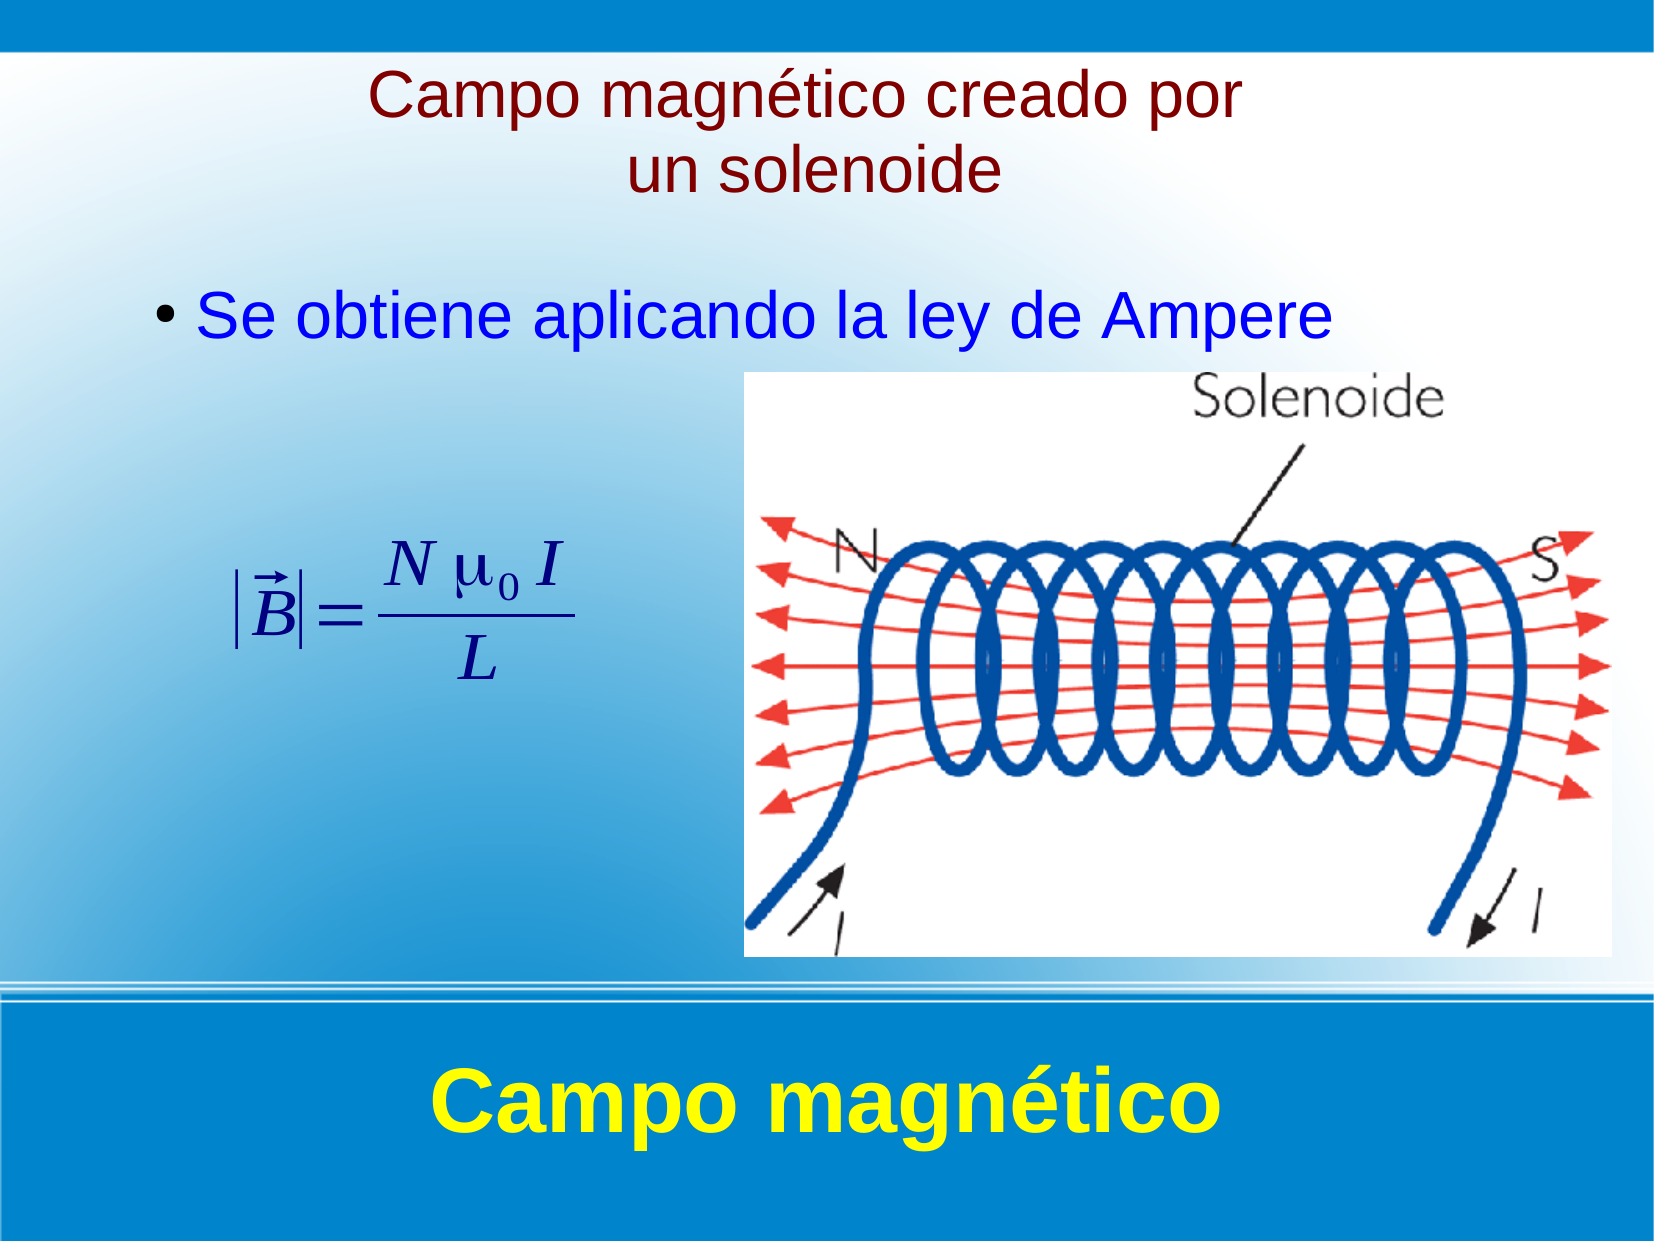

Campo magnético creado por
un solenoide
 Se obtiene aplicando la ley de Ampere
# Campo magnético